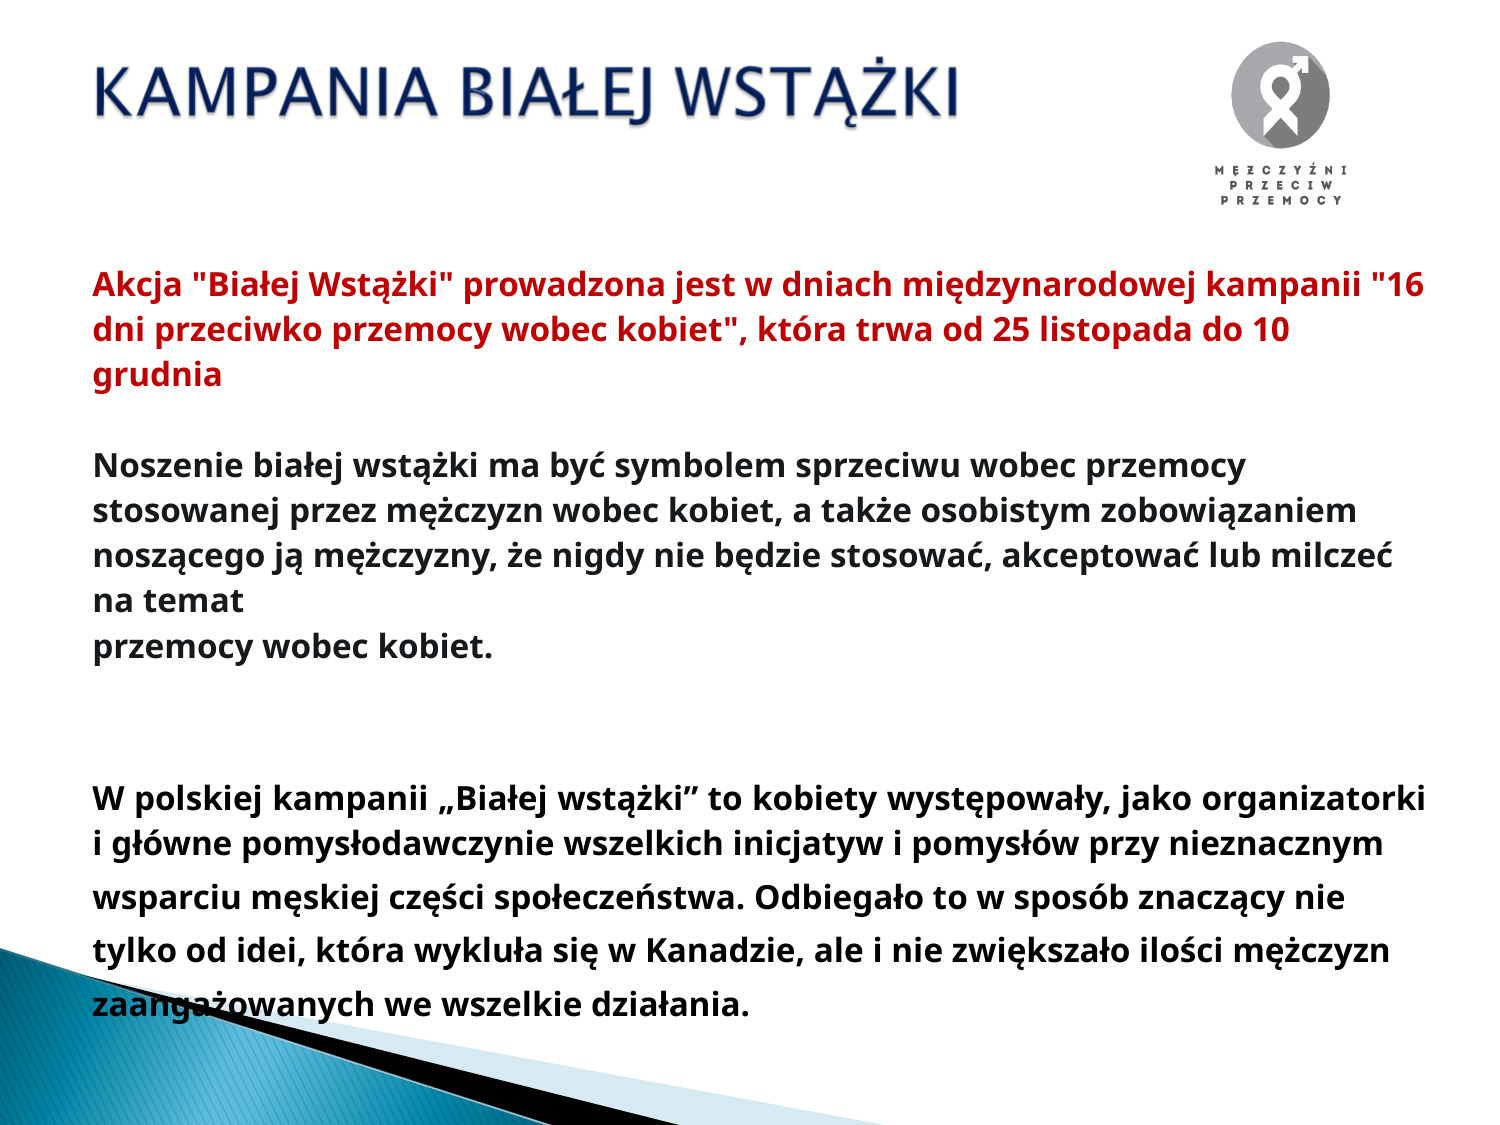

# Akcja "Białej Wstążki" prowadzona jest w dniach międzynarodowej kampanii "16 dni przeciwko przemocy wobec kobiet", która trwa od 25 listopada do 10 grudnia
Noszenie białej wstążki ma być symbolem sprzeciwu wobec przemocy stosowanej przez mężczyzn wobec kobiet, a także osobistym zobowiązaniem noszącego ją mężczyzny, że nigdy nie będzie stosować, akceptować lub milczeć na temat
przemocy wobec kobiet.
W polskiej kampanii „Białej wstążki” to kobiety występowały, jako organizatorki i główne pomysłodawczynie wszelkich inicjatyw i pomysłów przy nieznacznym
wsparciu męskiej części społeczeństwa. Odbiegało to w sposób znaczący nie
tylko od idei, która wykluła się w Kanadzie, ale i nie zwiększało ilości mężczyzn
zaangażowanych we wszelkie działania.